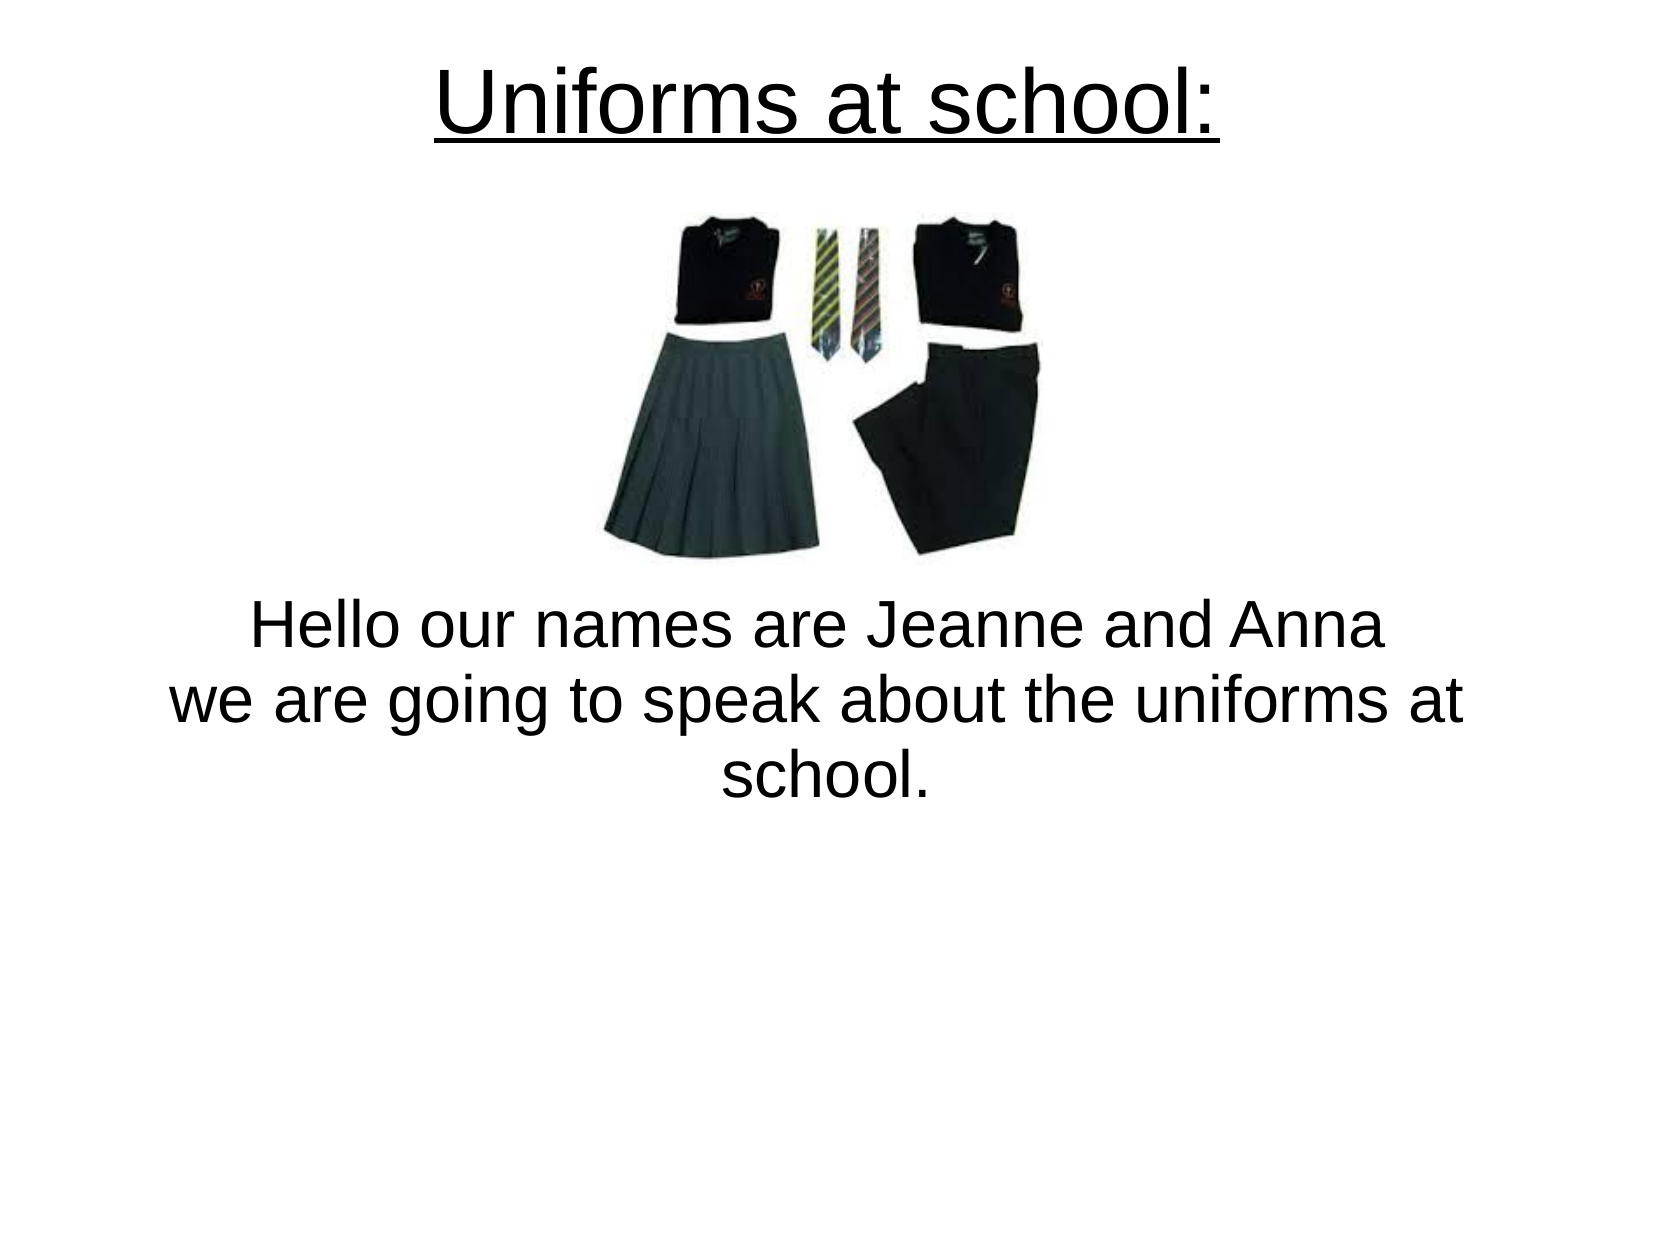

# Uniforms at school:
Hello our names are Jeanne and Anna
we are going to speak about the uniforms at school.